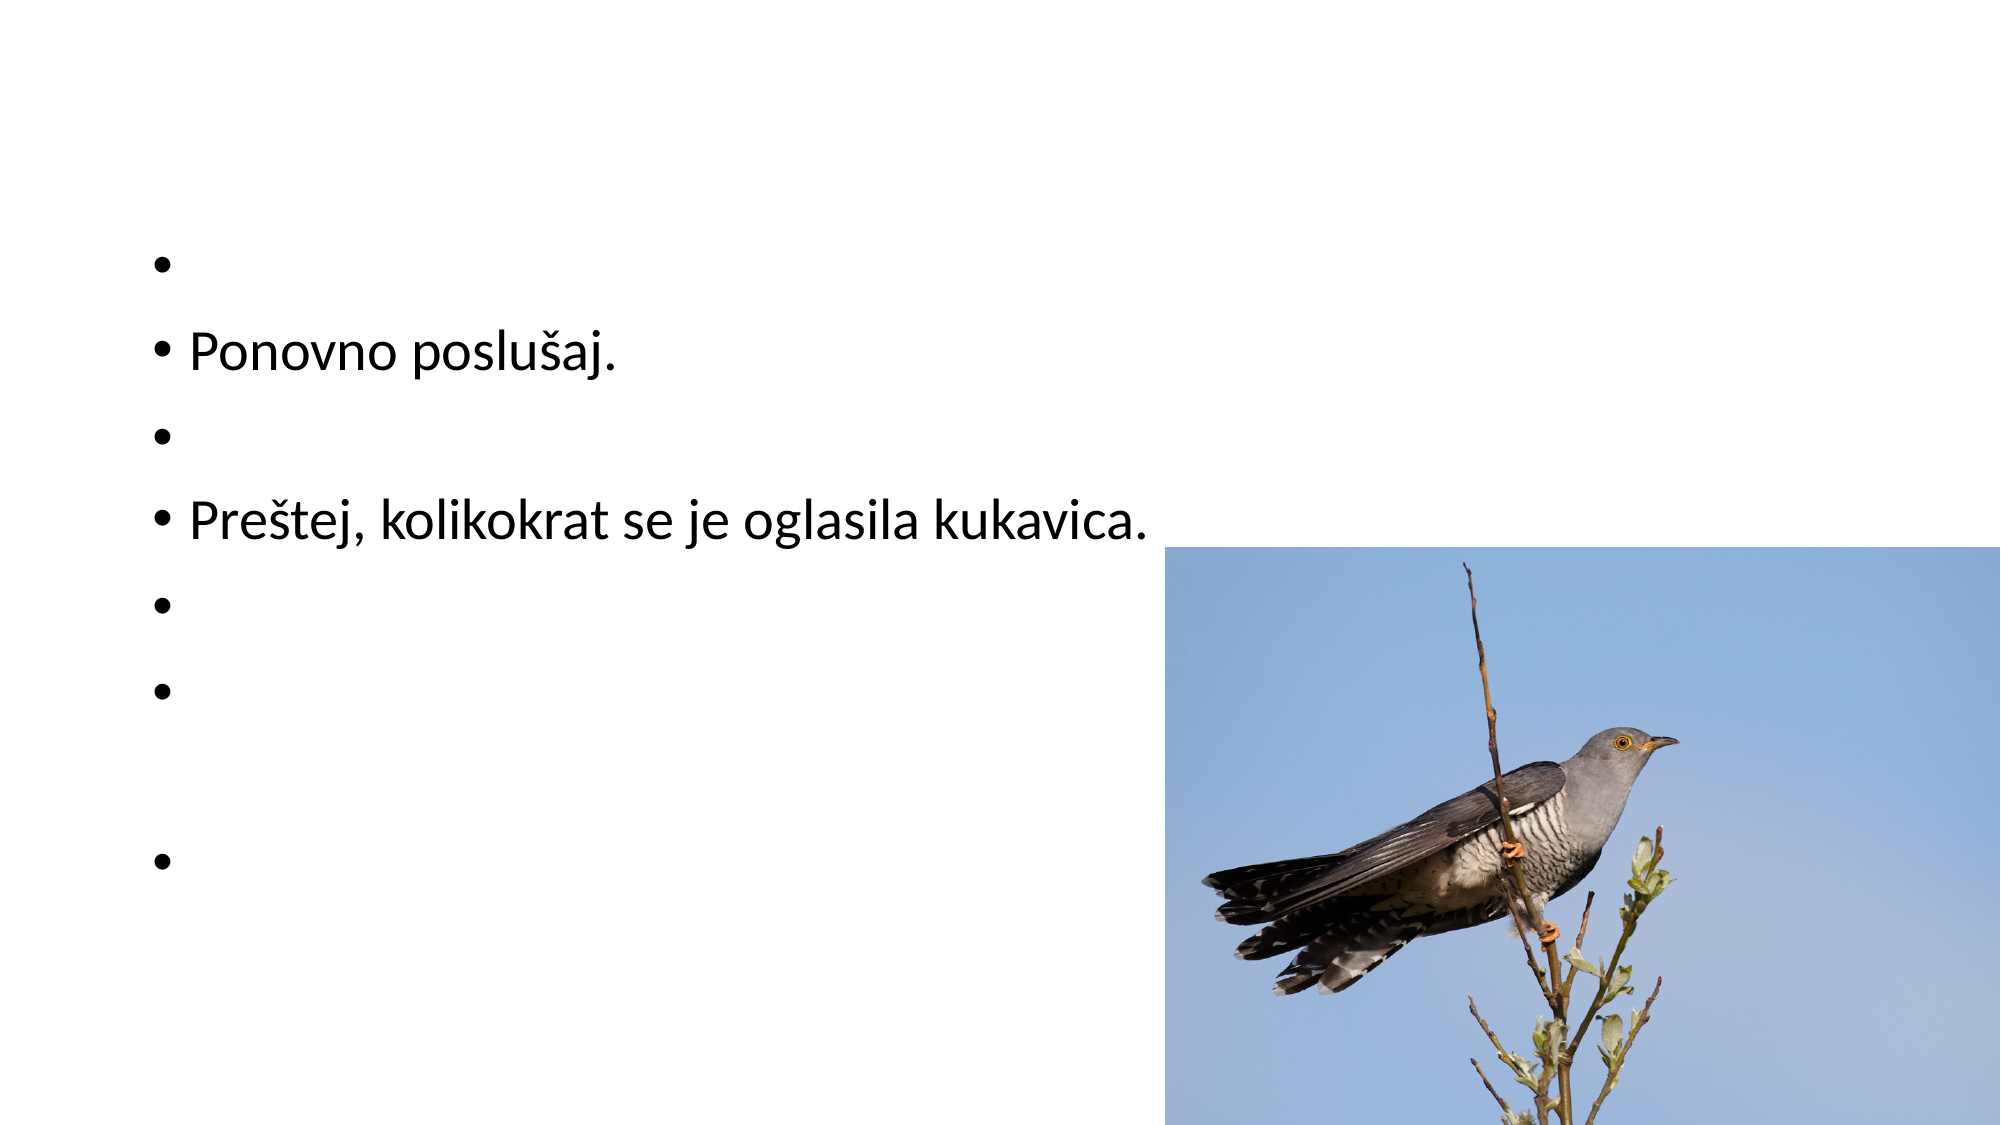

#
Ponovno poslušaj.
Preštej, kolikokrat se je oglasila kukavica.